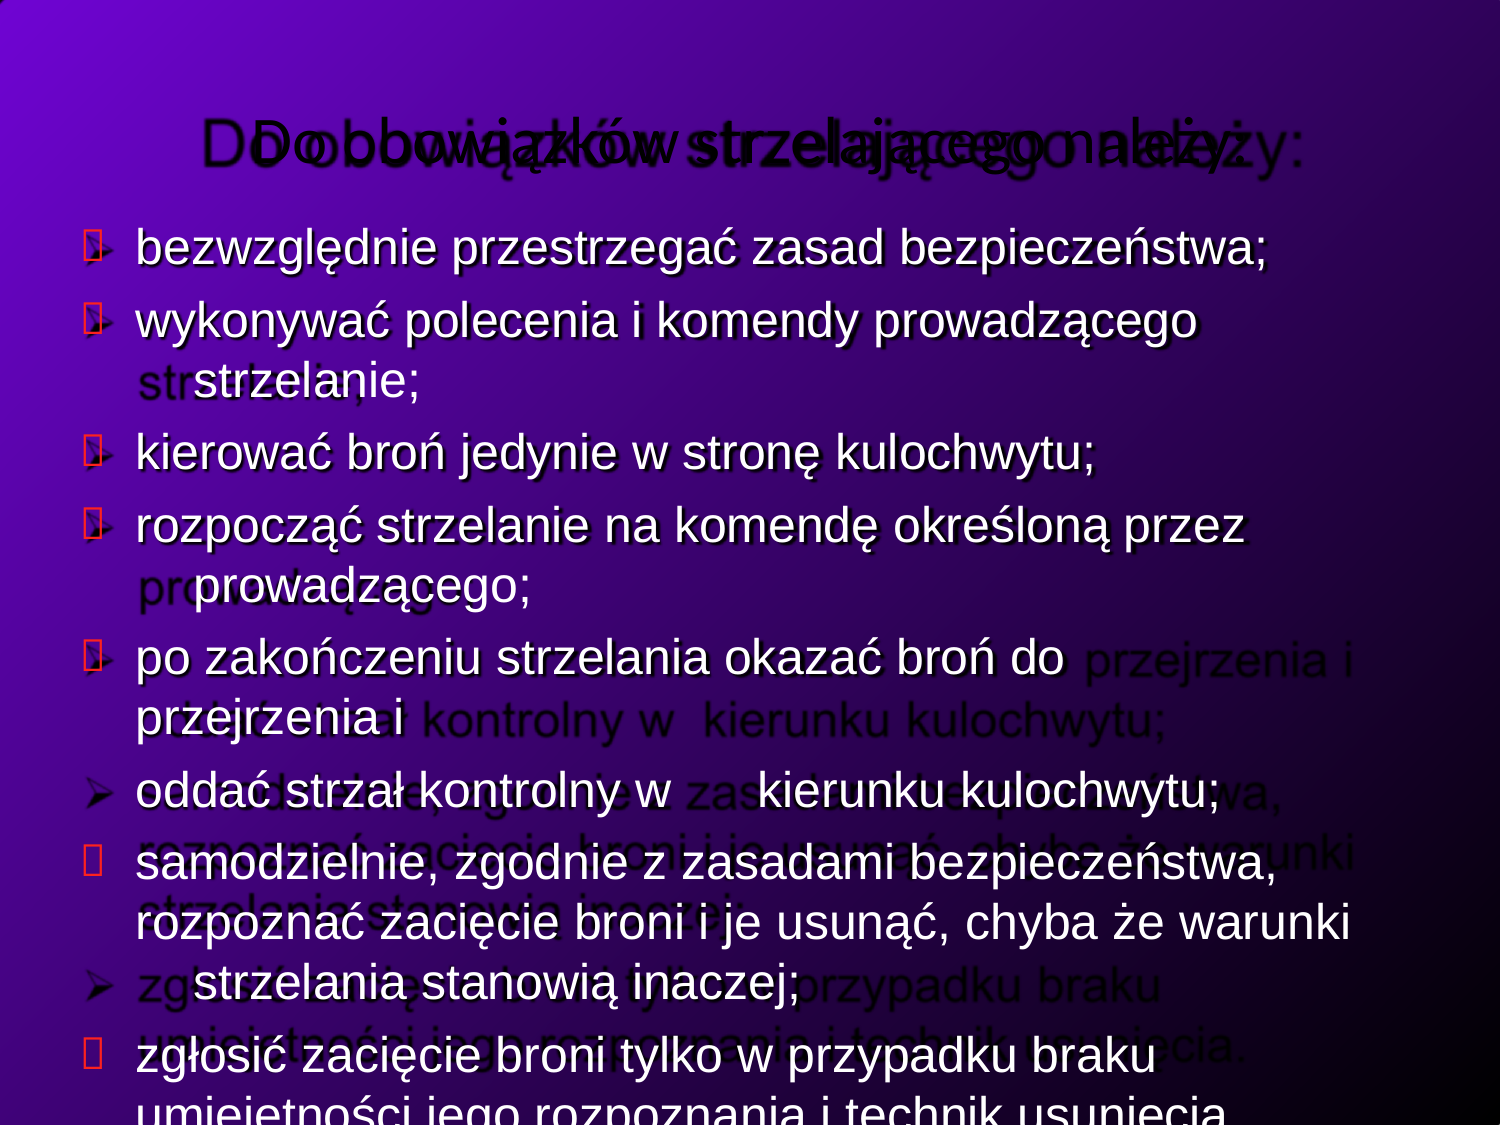

# Do obowiązków strzelającego należy:
bezwzględnie przestrzegać zasad bezpieczeństwa;
wykonywać polecenia i komendy prowadzącego 	strzelanie;
kierować broń jedynie w stronę kulochwytu;
rozpocząć strzelanie na komendę określoną przez 	prowadzącego;
po zakończeniu strzelania okazać broń do przejrzenia i
oddać strzał kontrolny w	kierunku kulochwytu;
samodzielnie, zgodnie z zasadami bezpieczeństwa, 	rozpoznać zacięcie broni i je usunąć, chyba że warunki 	strzelania stanowią inaczej;
zgłosić zacięcie broni tylko w przypadku braku 	umiejętności jego rozpoznania i technik usunięcia.